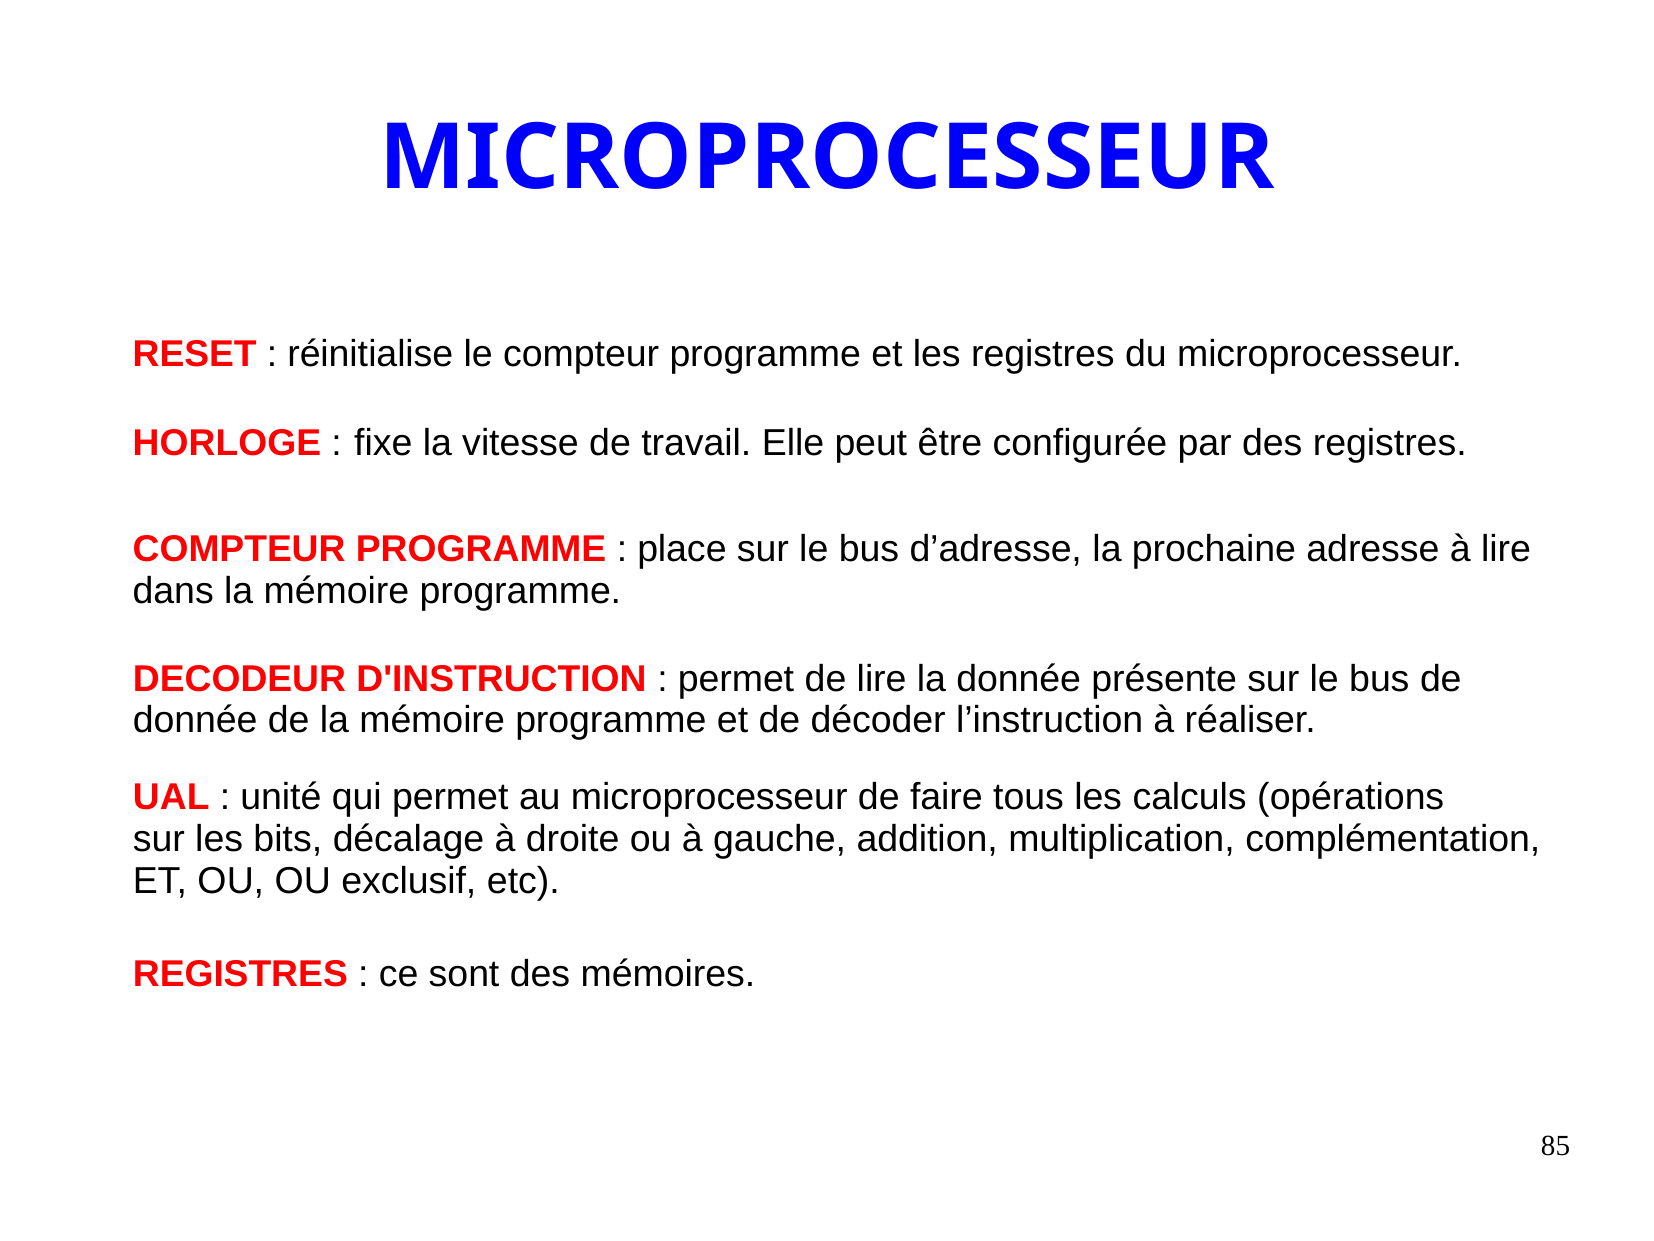

# MICROPROCESSEUR
RESET : réinitialise le compteur programme et les registres du microprocesseur.
HORLOGE : 	fixe la vitesse de travail. Elle peut être configurée par des registres.
COMPTEUR PROGRAMME : place sur le bus d’adresse, la prochaine adresse à lire dans la mémoire programme.
DECODEUR D'INSTRUCTION : permet de lire la donnée présente sur le bus de donnée de la mémoire programme et de décoder l’instruction à réaliser.
UAL : unité qui permet au microprocesseur de faire tous les calculs (opérations 		sur les bits, décalage à droite ou à gauche, addition, multiplication, complémentation, ET, OU, OU exclusif, etc).
REGISTRES : ce sont des mémoires.
85